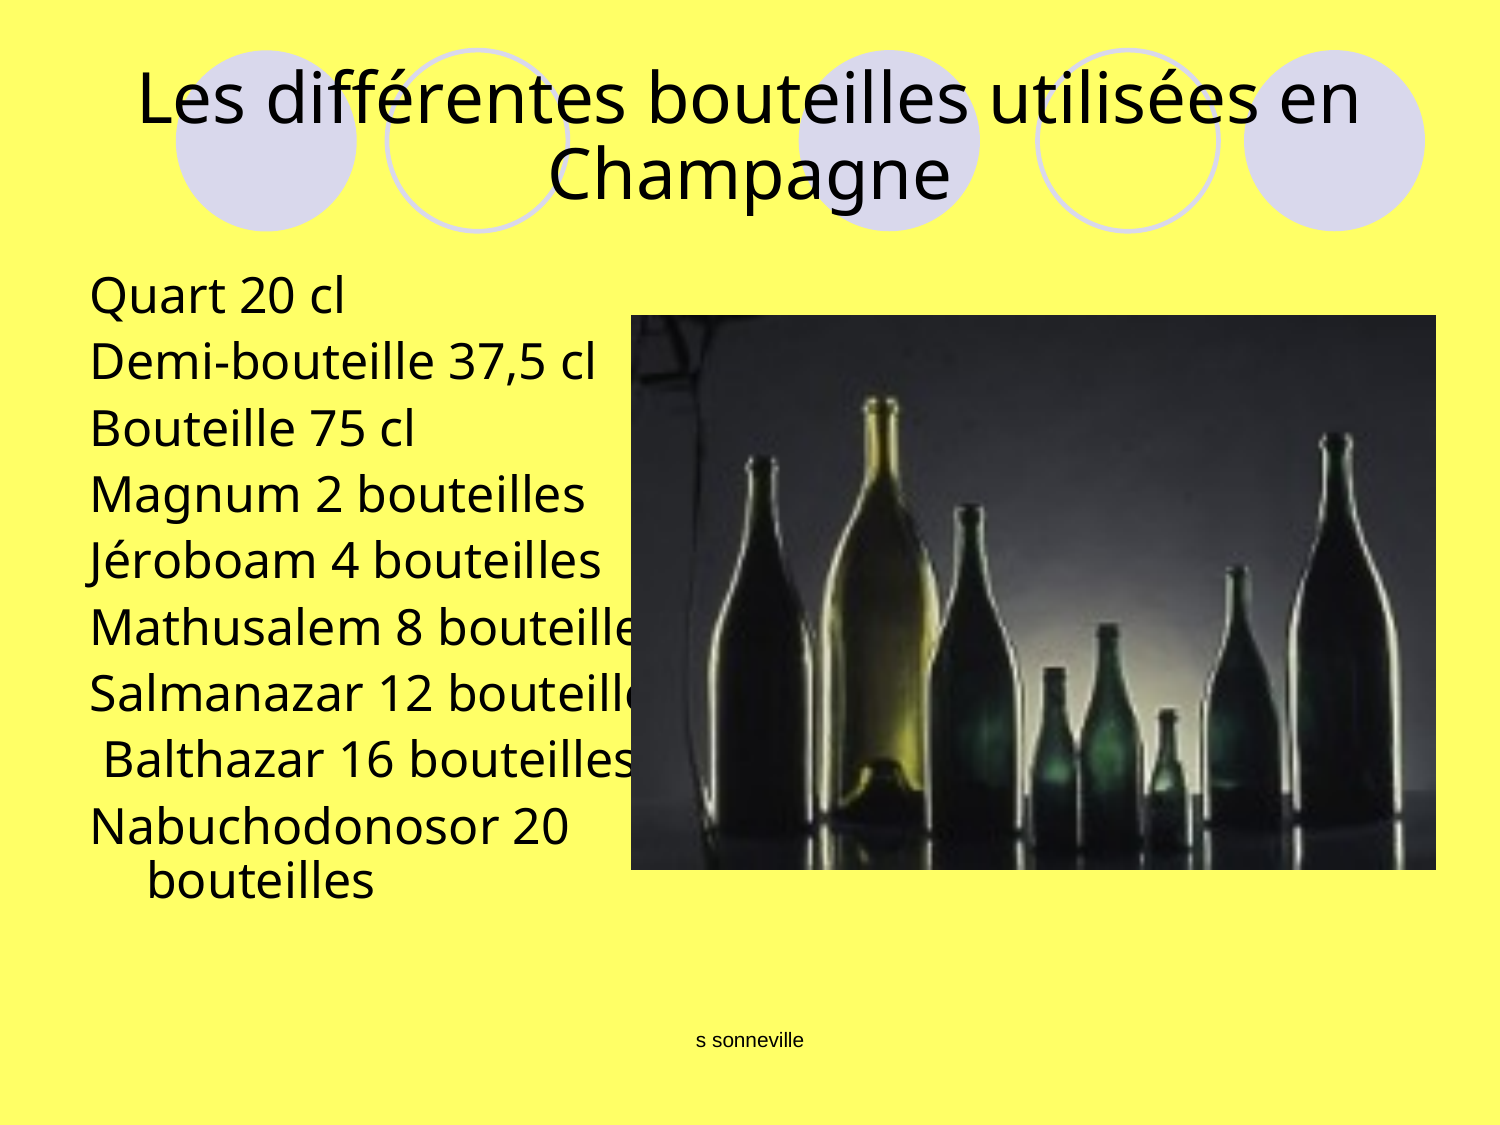

# Les différentes bouteilles utilisées en Champagne
Quart 20 cl
Demi-bouteille 37,5 cl
Bouteille 75 cl
Magnum 2 bouteilles
Jéroboam 4 bouteilles
Mathusalem 8 bouteilles
Salmanazar 12 bouteilles
 Balthazar 16 bouteilles
Nabuchodonosor 20 bouteilles